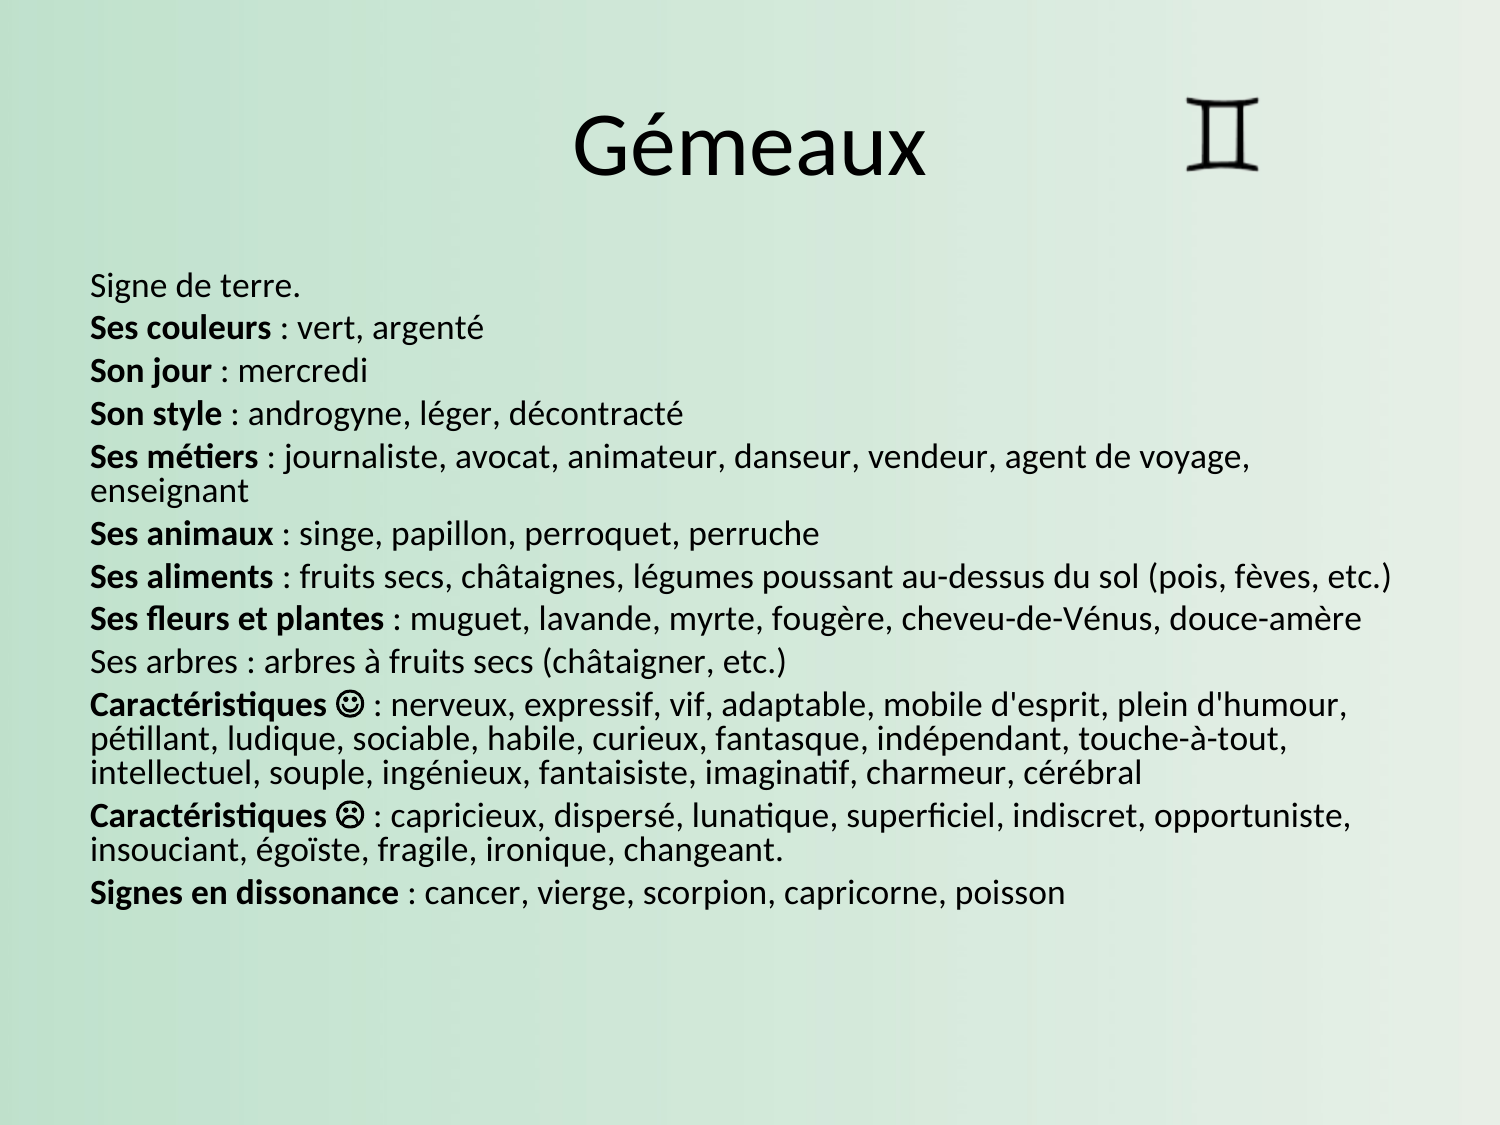

# Gémeaux
Signe de terre.
Ses couleurs : vert, argenté
Son jour : mercredi
Son style : androgyne, léger, décontracté
Ses métiers : journaliste, avocat, animateur, danseur, vendeur, agent de voyage, enseignant
Ses animaux : singe, papillon, perroquet, perruche
Ses aliments : fruits secs, châtaignes, légumes poussant au-dessus du sol (pois, fèves, etc.)
Ses fleurs et plantes : muguet, lavande, myrte, fougère, cheveu-de-Vénus, douce-amère
Ses arbres : arbres à fruits secs (châtaigner, etc.)
Caractéristiques  : nerveux, expressif, vif, adaptable, mobile d'esprit, plein d'humour, pétillant, ludique, sociable, habile, curieux, fantasque, indépendant, touche-à-tout, intellectuel, souple, ingénieux, fantaisiste, imaginatif, charmeur, cérébral
Caractéristiques  : capricieux, dispersé, lunatique, superficiel, indiscret, opportuniste, insouciant, égoïste, fragile, ironique, changeant.
Signes en dissonance : cancer, vierge, scorpion, capricorne, poisson